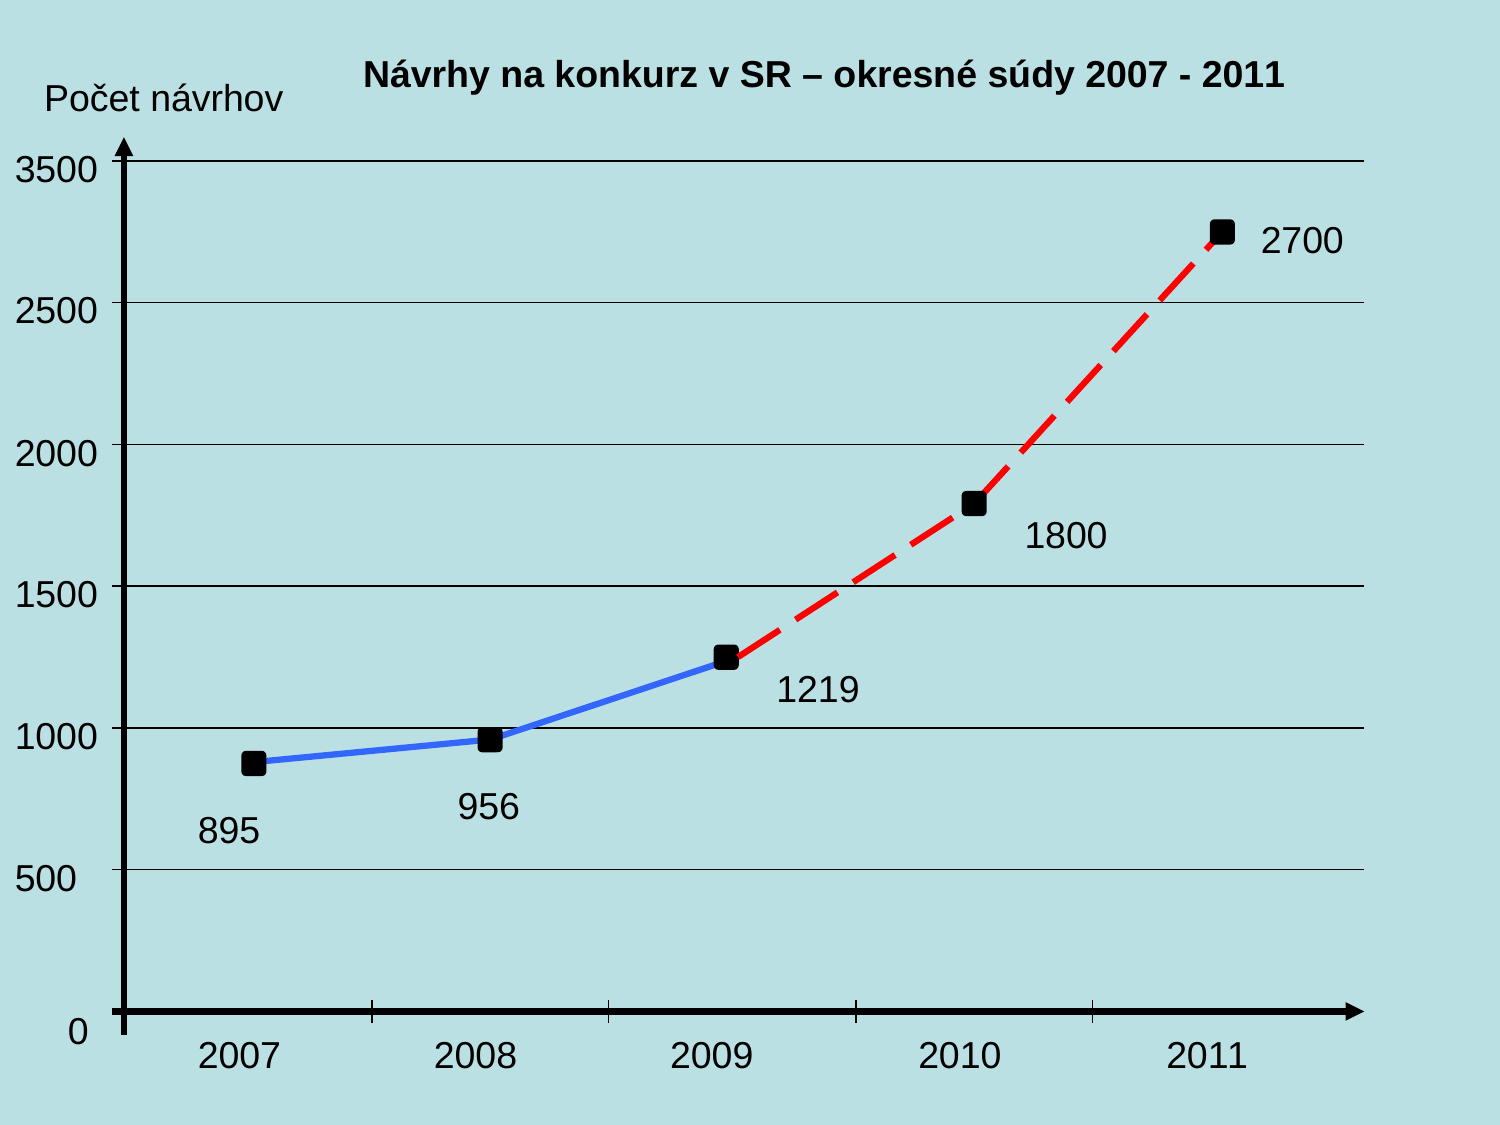

Návrhy na konkurz v SR – okresné súdy 2007 - 2011
Počet návrhov
3500
2700
2500
2000
1800
1500
1219
1000
956
895
500
0
2007
2008
2009
2010
2011